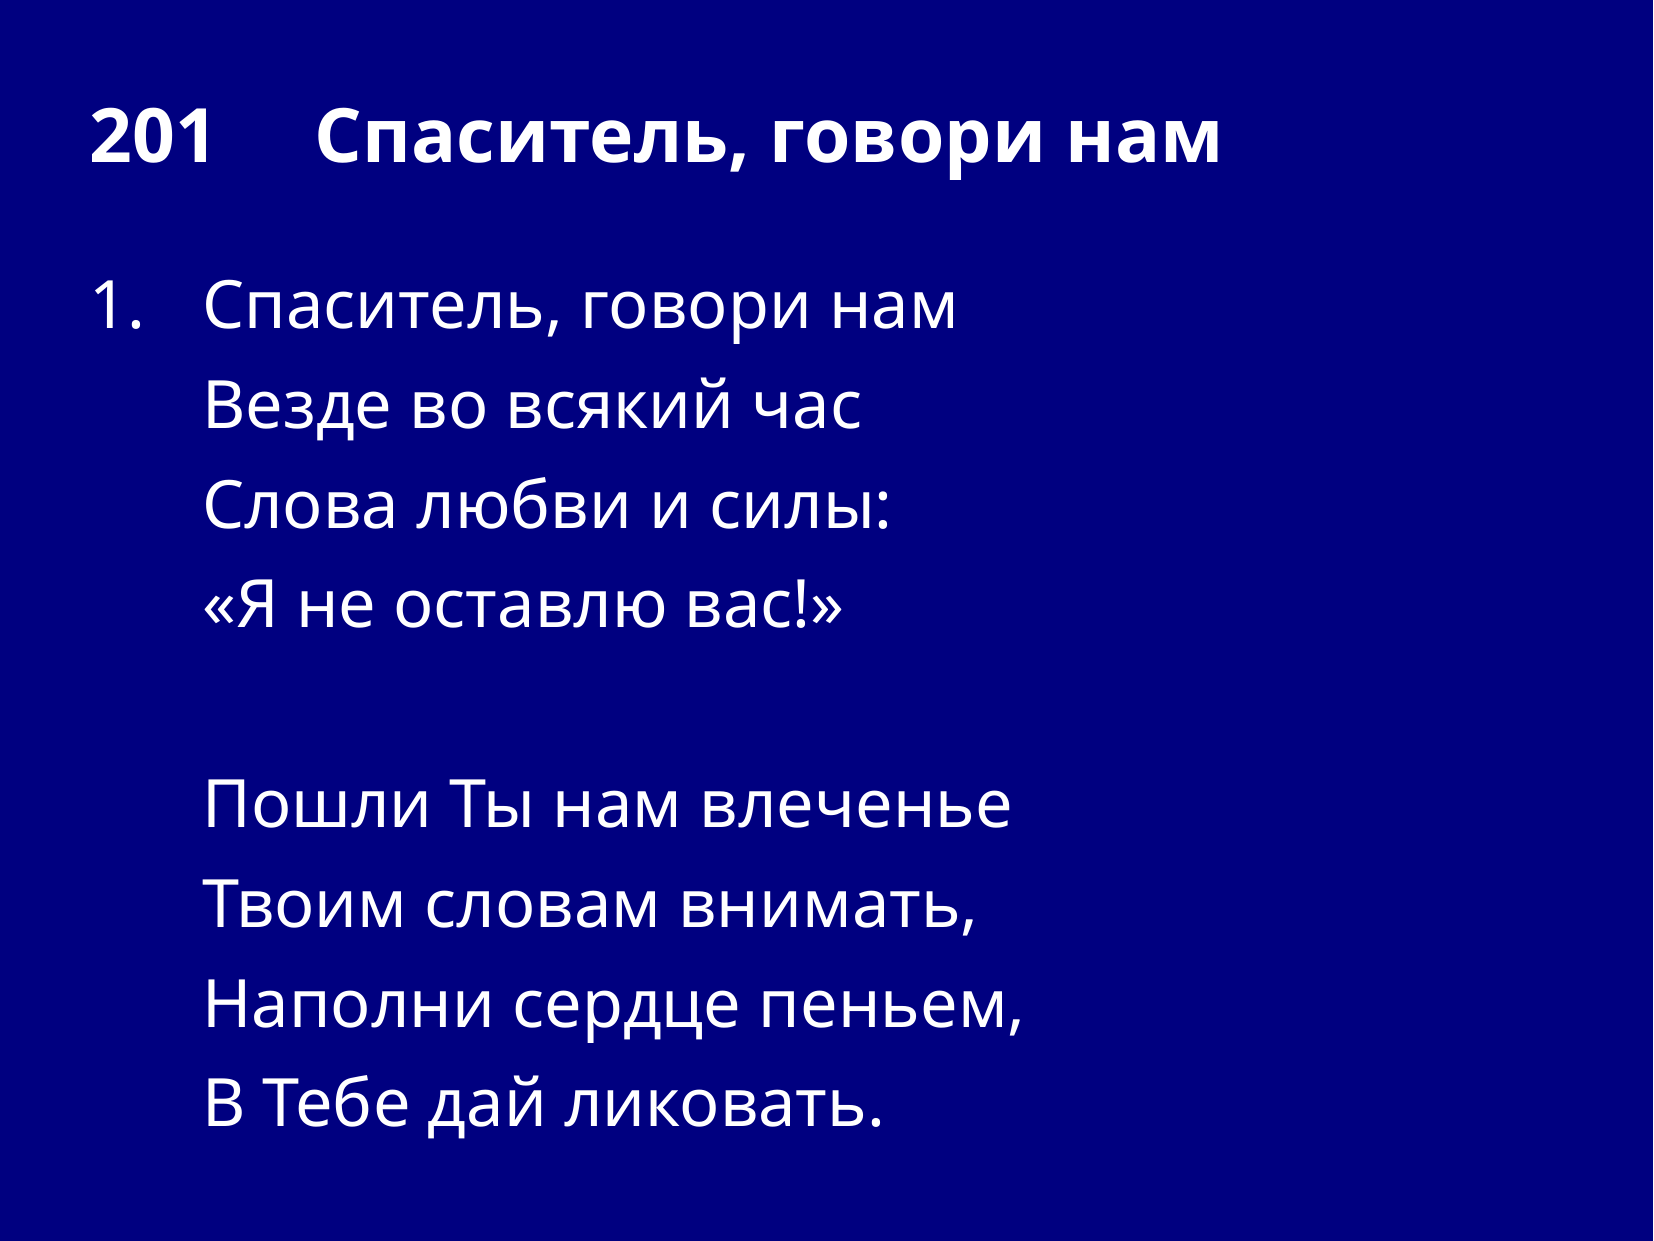

201	Спаситель, говори нам
1.	Спаситель, говори нам
	Везде во всякий час
	Слова любви и силы:
	«Я не оставлю вас!»
	Пошли Ты нам влеченье
	Твоим словам внимать,
	Наполни сердце пеньем,
	В Тебе дай ликовать.